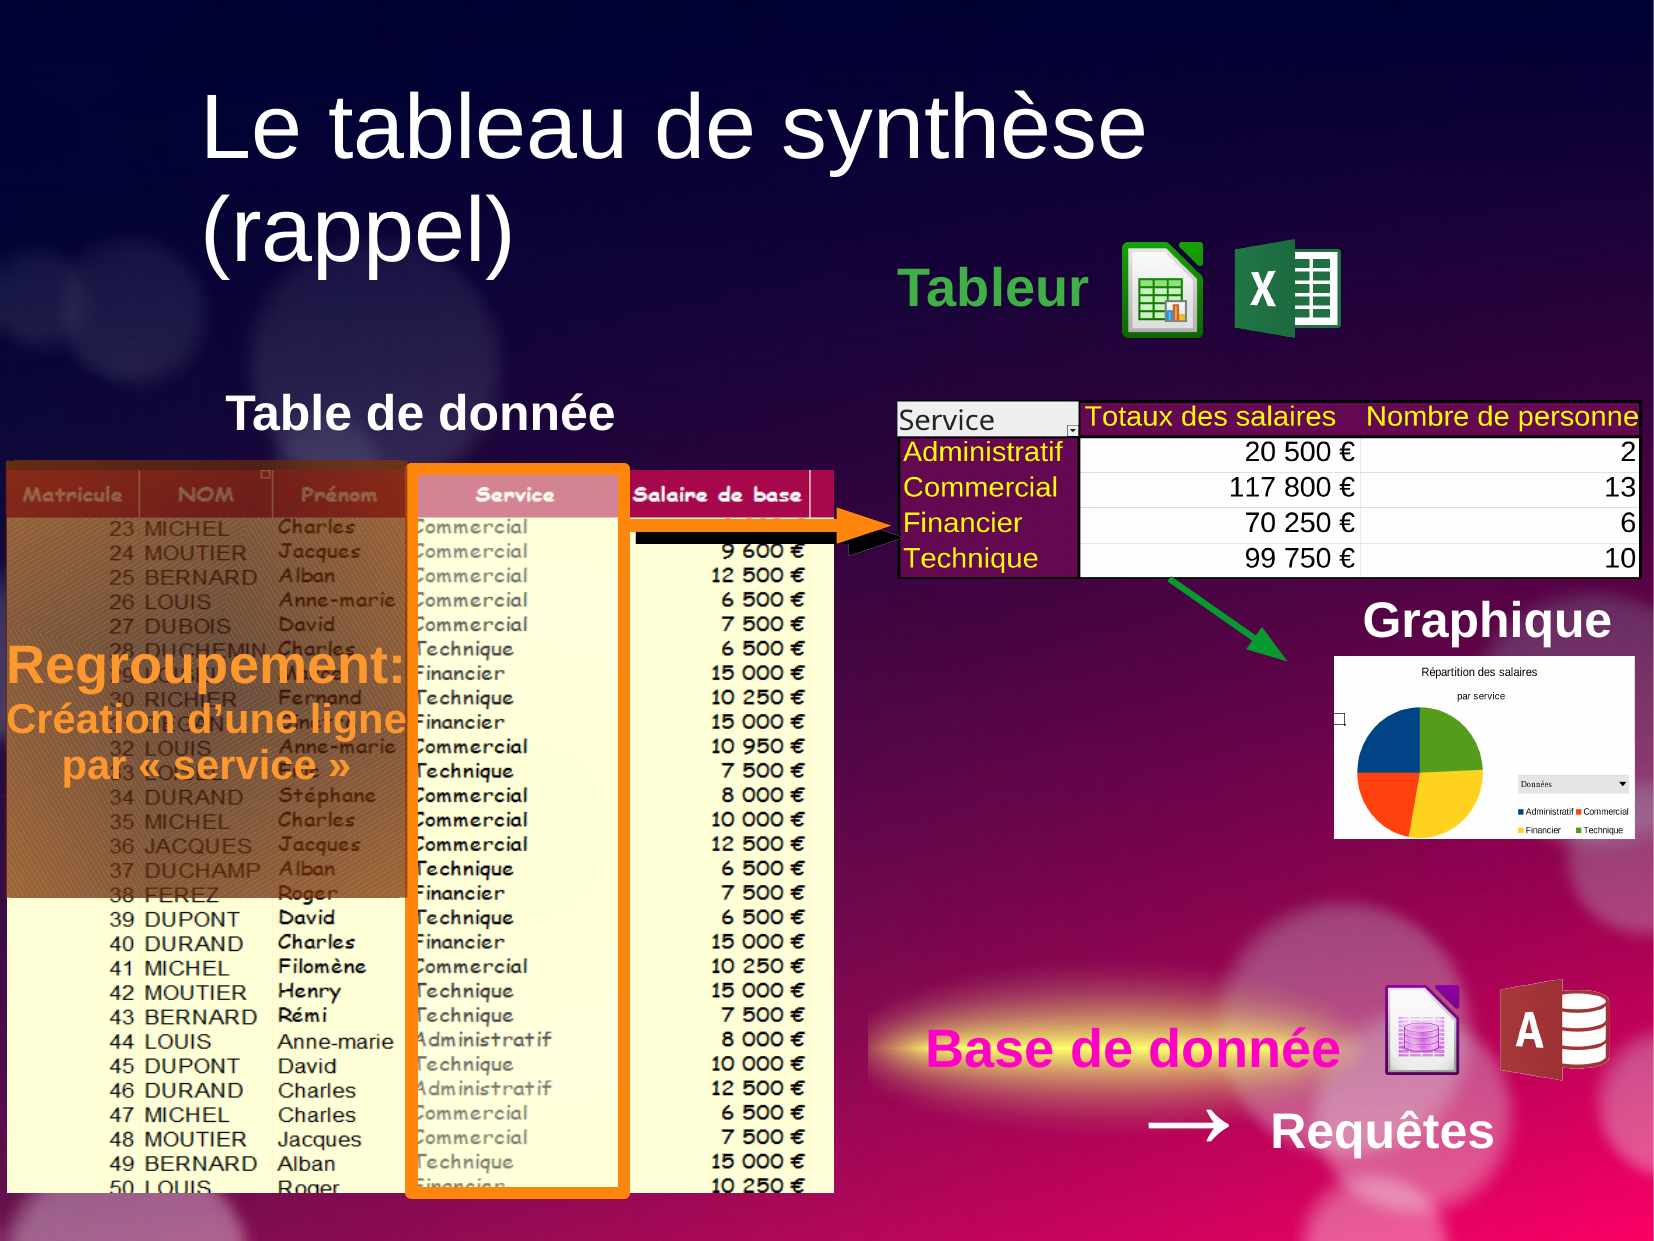

# Le tableau de synthèse (rappel)
Tableur
Table de donnée
Graphique
Regroupement:
Création d’une ligne par « service »
Base de donnée
→ Requêtes